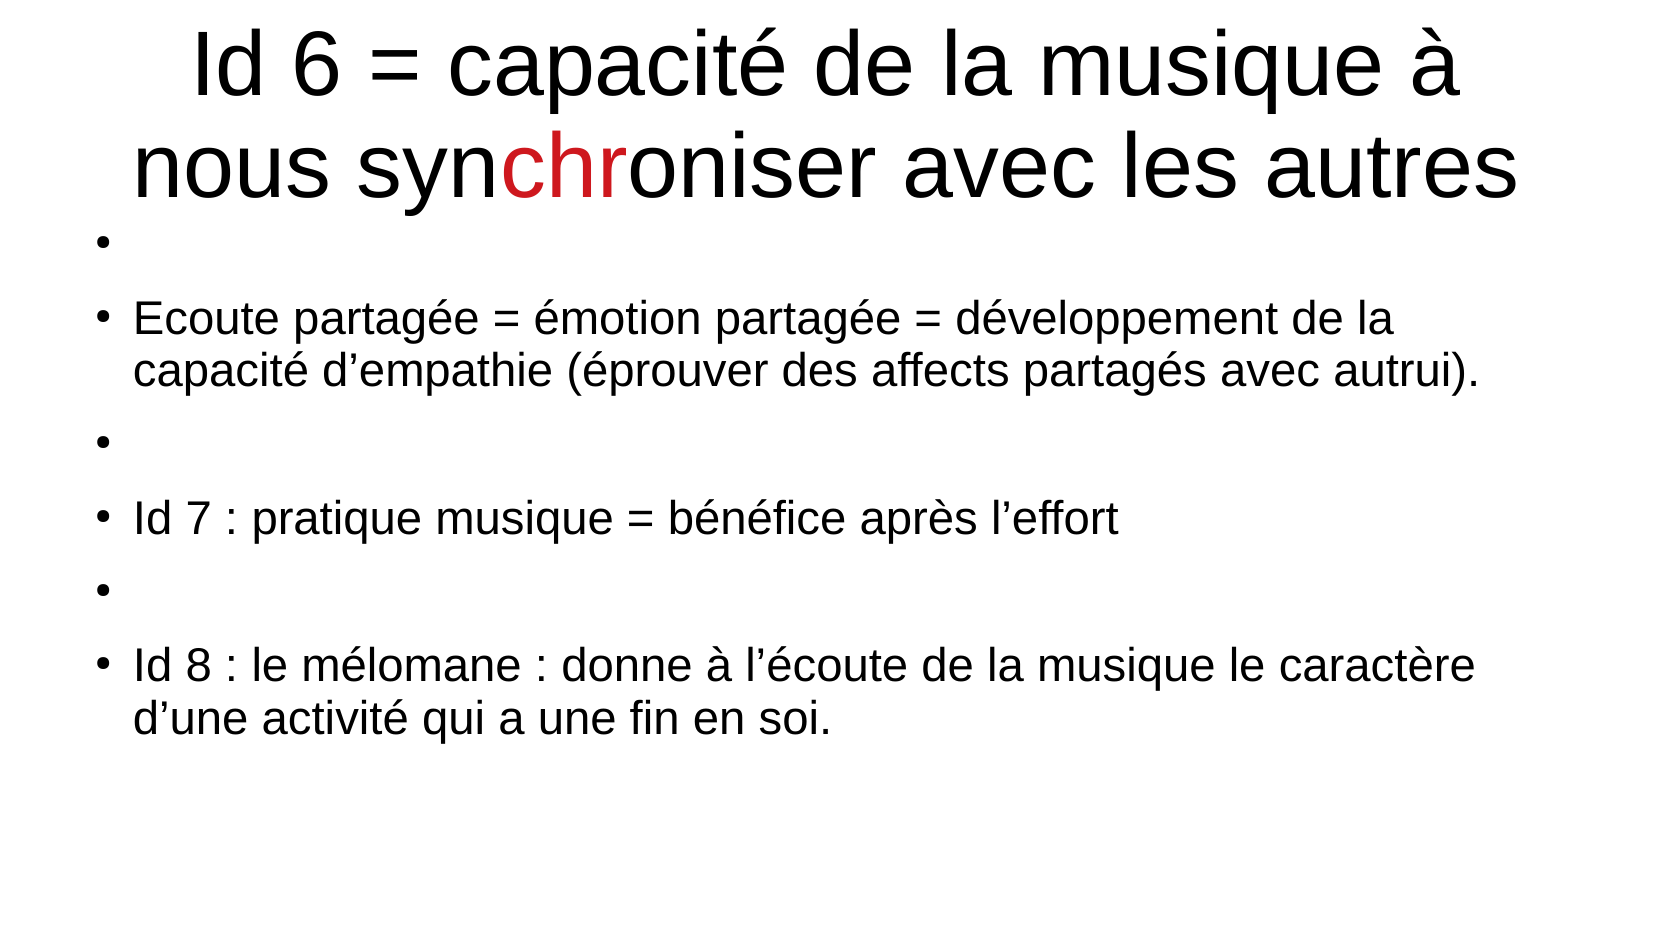

# Id 6 = capacité de la musique à nous synchroniser avec les autres
Ecoute partagée = émotion partagée = développement de la capacité d’empathie (éprouver des affects partagés avec autrui).
Id 7 : pratique musique = bénéfice après l’effort
Id 8 : le mélomane : donne à l’écoute de la musique le caractère d’une activité qui a une fin en soi.